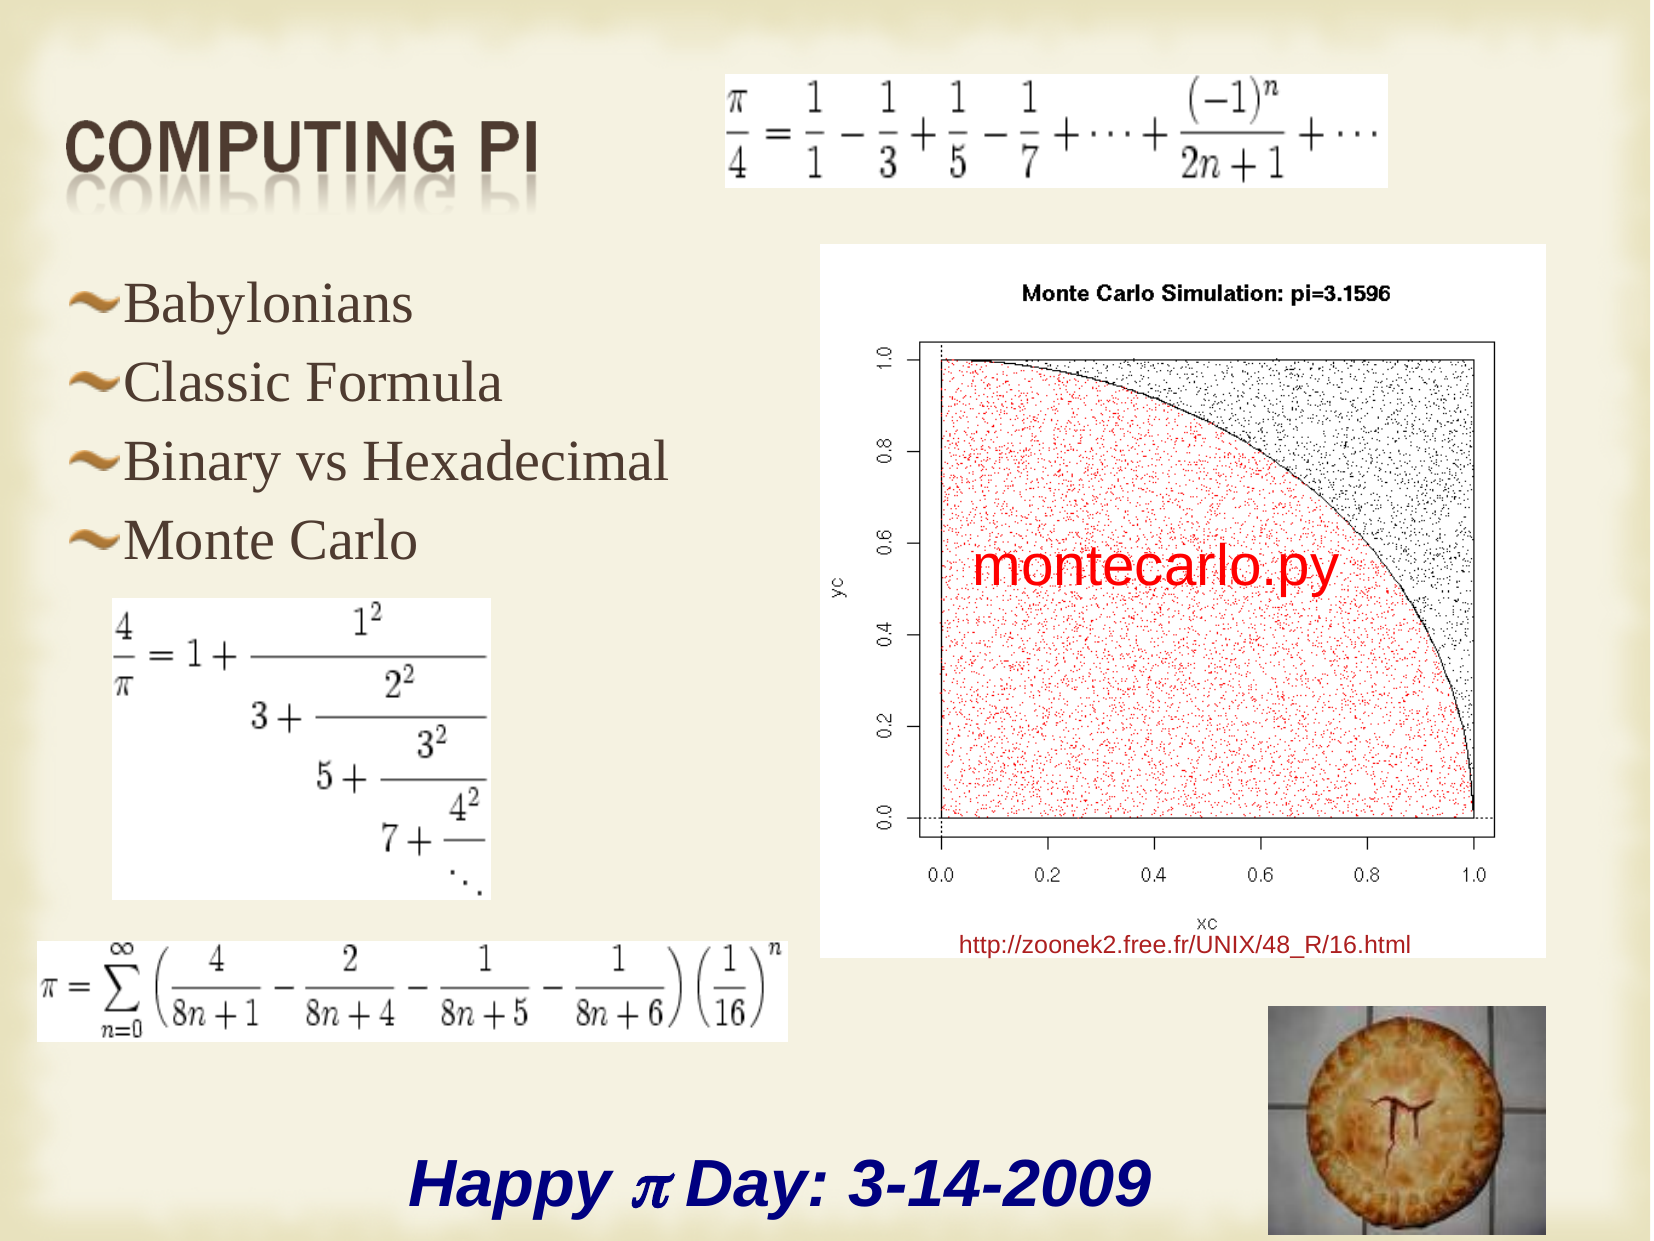

# Babylonians
Classic Formula
Binary vs Hexadecimal
Monte Carlo
montecarlo.py
http://zoonek2.free.fr/UNIX/48_R/16.html
Happy p Day: 3-14-2009